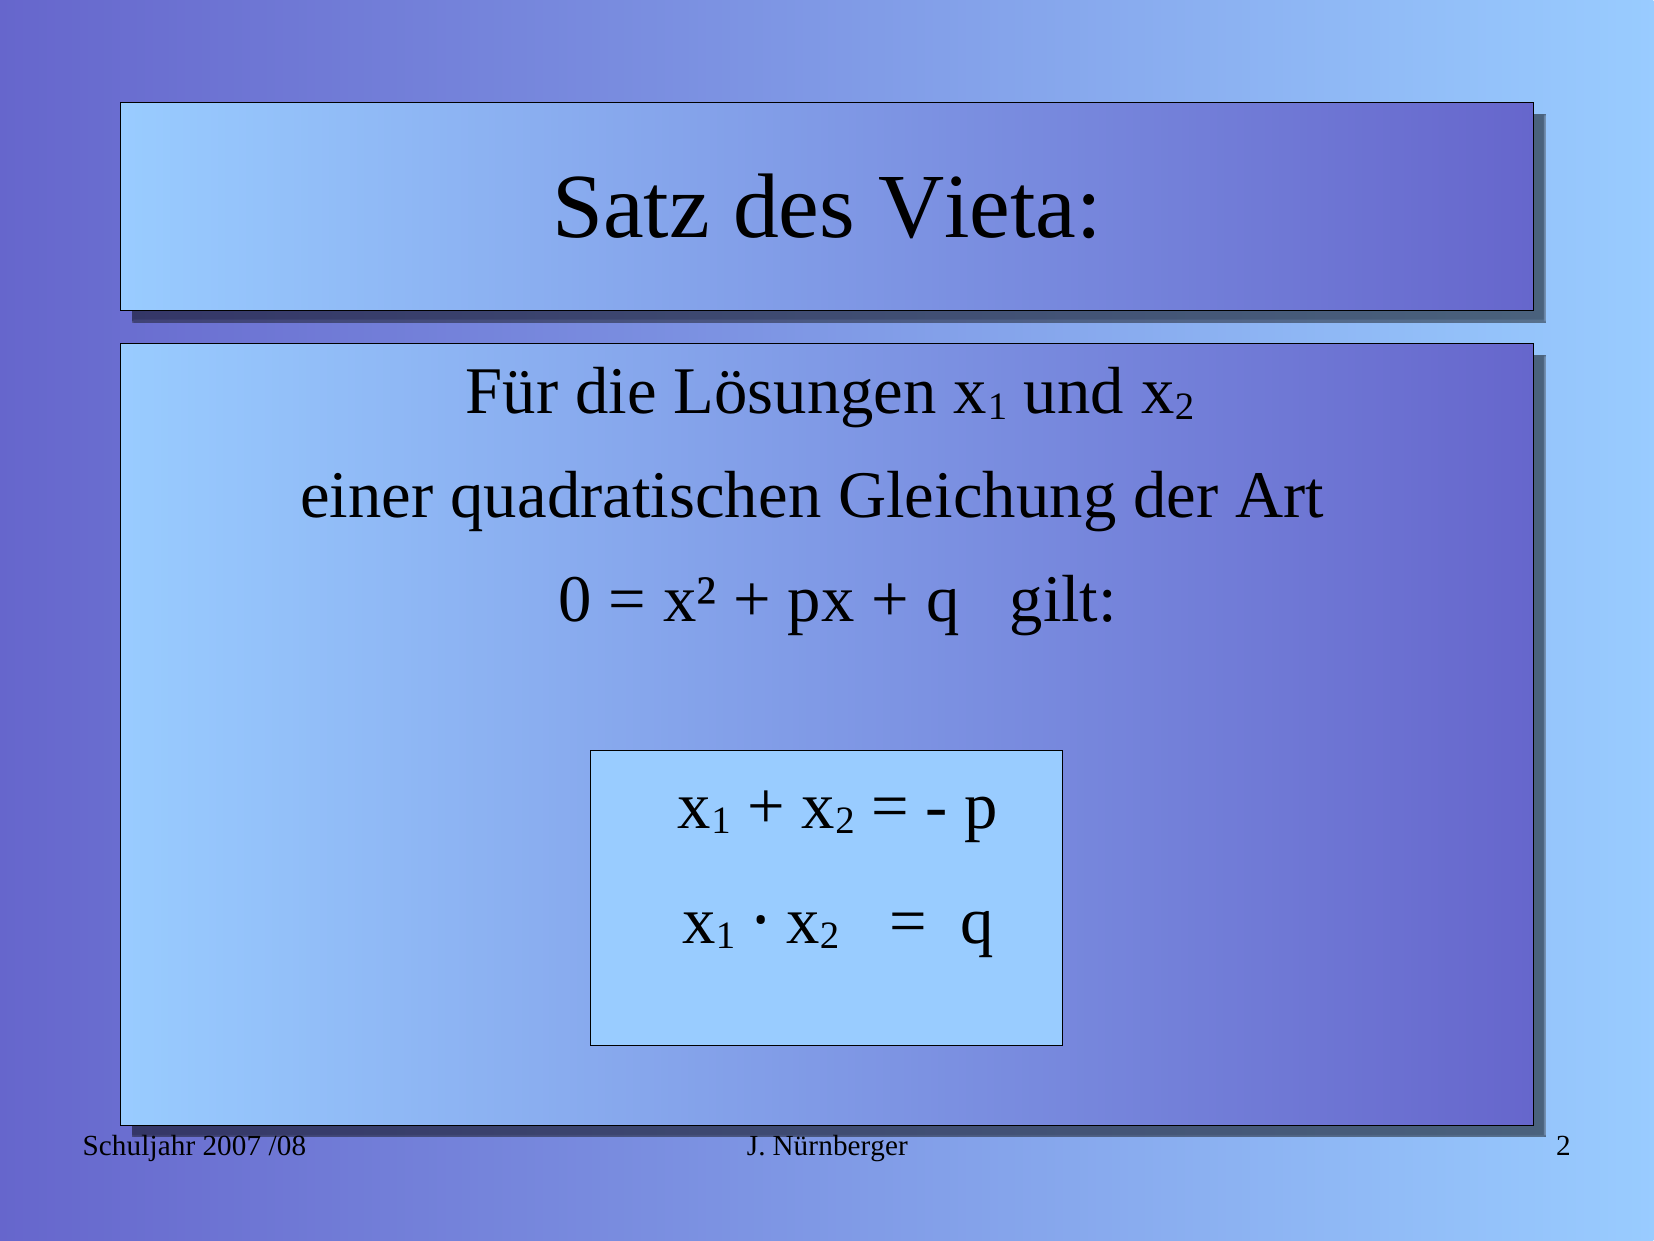

# Satz des Vieta:
Für die Lösungen x1 und x2
einer quadratischen Gleichung der Art
0 = x² + px + q gilt:
x1 + x2 = - p
x1 · x2 = q
Schuljahr 2007 /08
J. Nürnberger
2